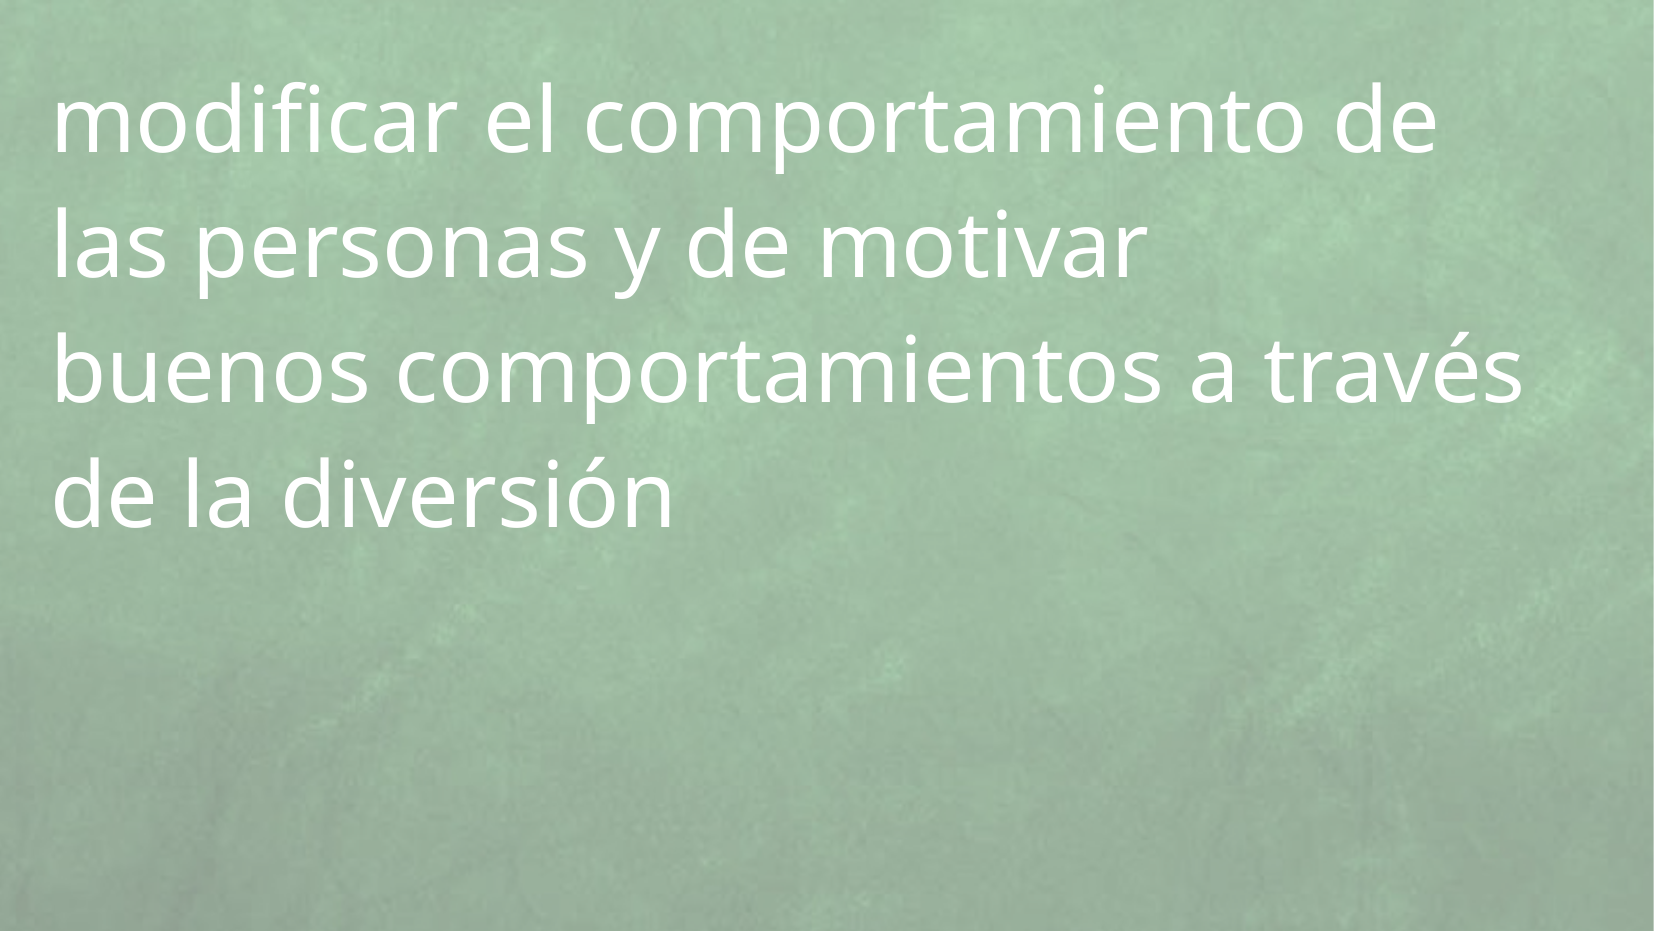

modificar el comportamiento de las personas y de motivar
buenos comportamientos a través de la diversión